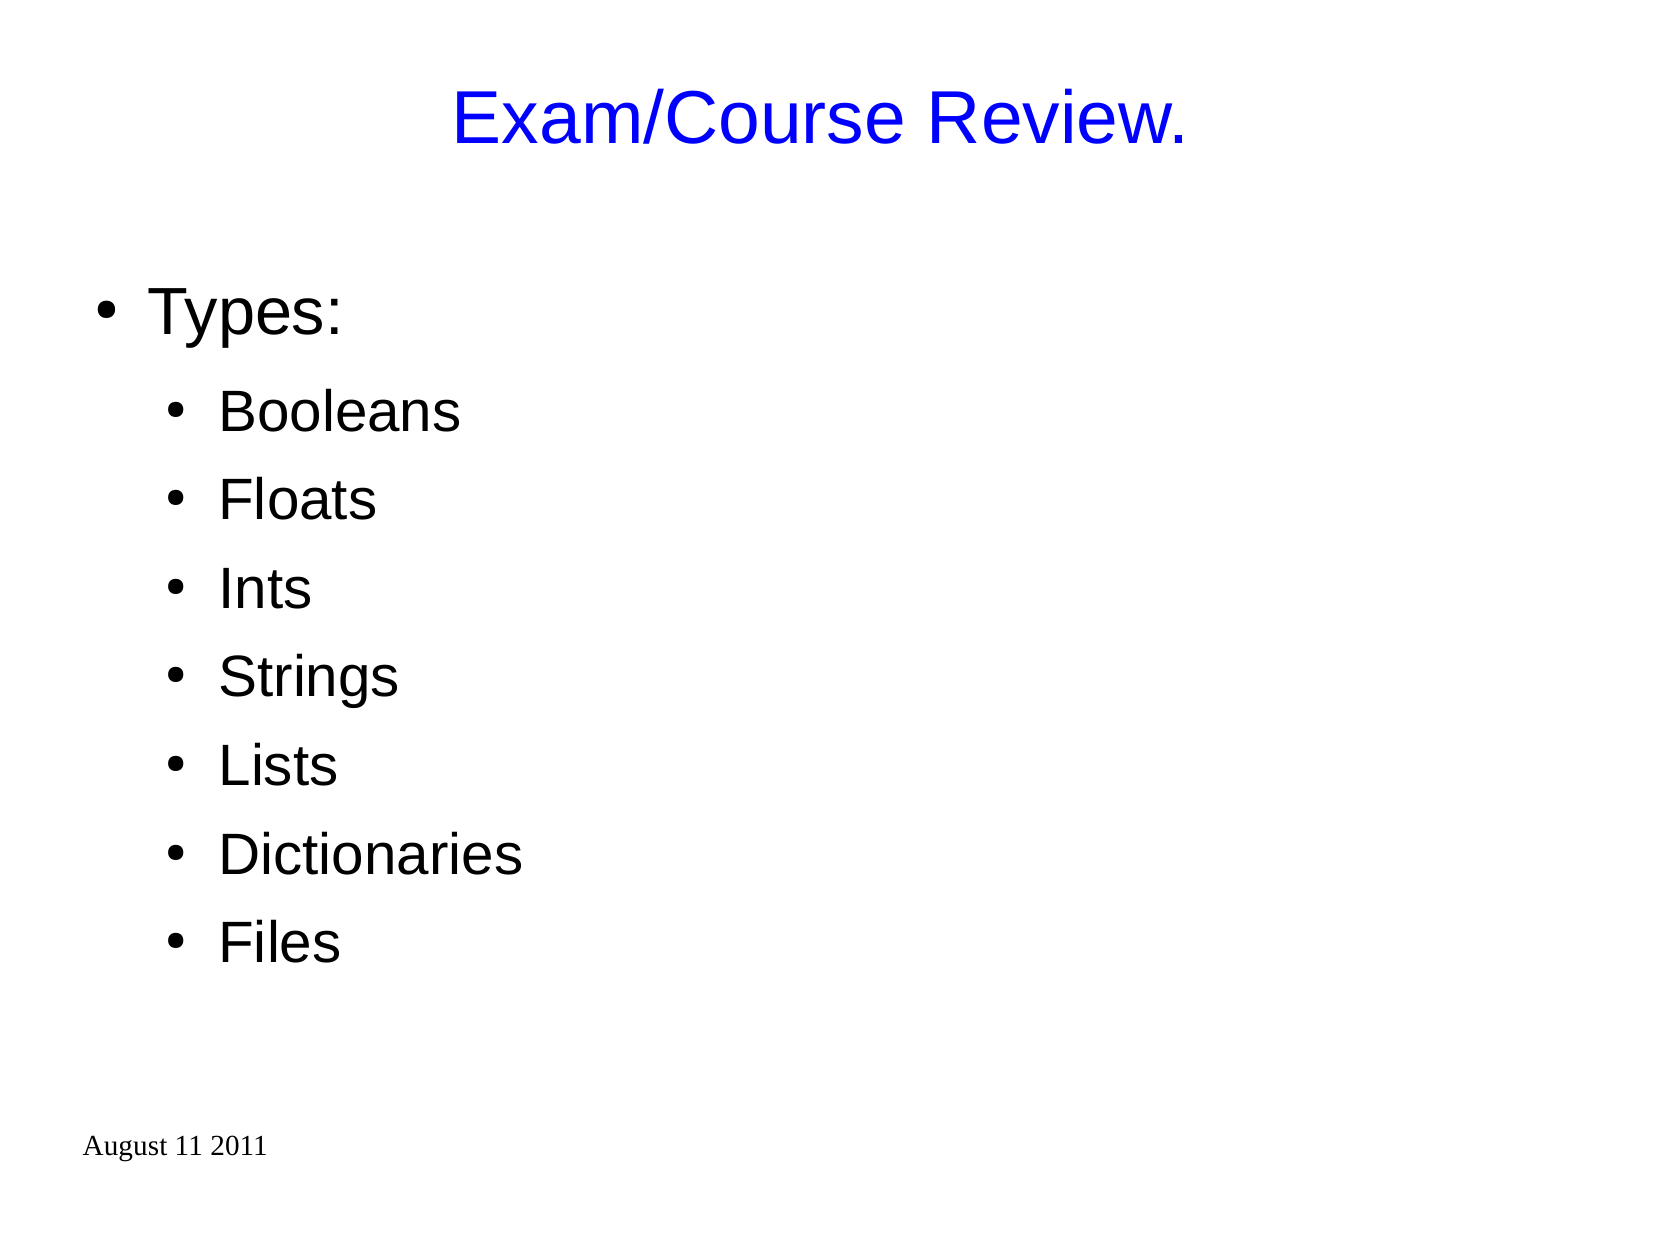

# Exam/Course Review.
Types:
Booleans
Floats
Ints
Strings
Lists
Dictionaries
Files
August 11 2011